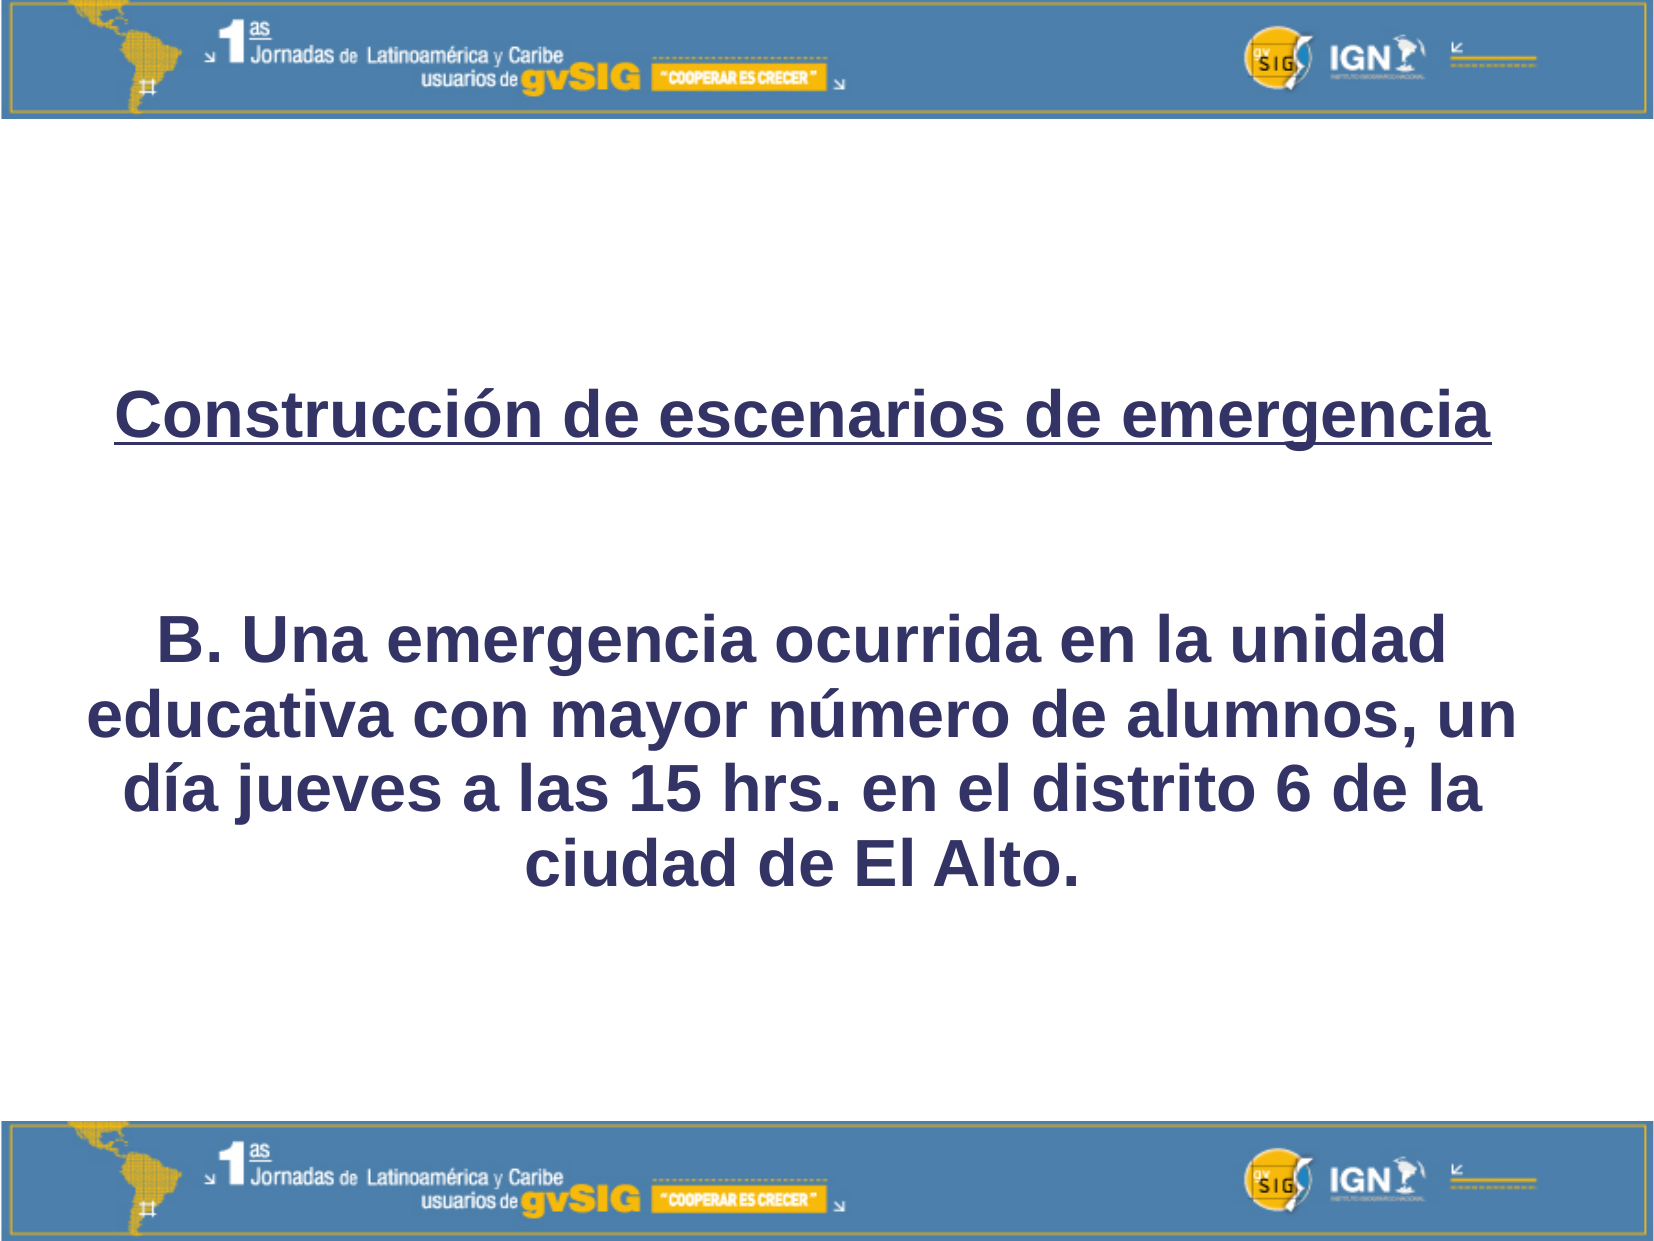

Construcción de escenarios de emergencia
B. Una emergencia ocurrida en la unidad educativa con mayor número de alumnos, un día jueves a las 15 hrs. en el distrito 6 de la ciudad de El Alto.